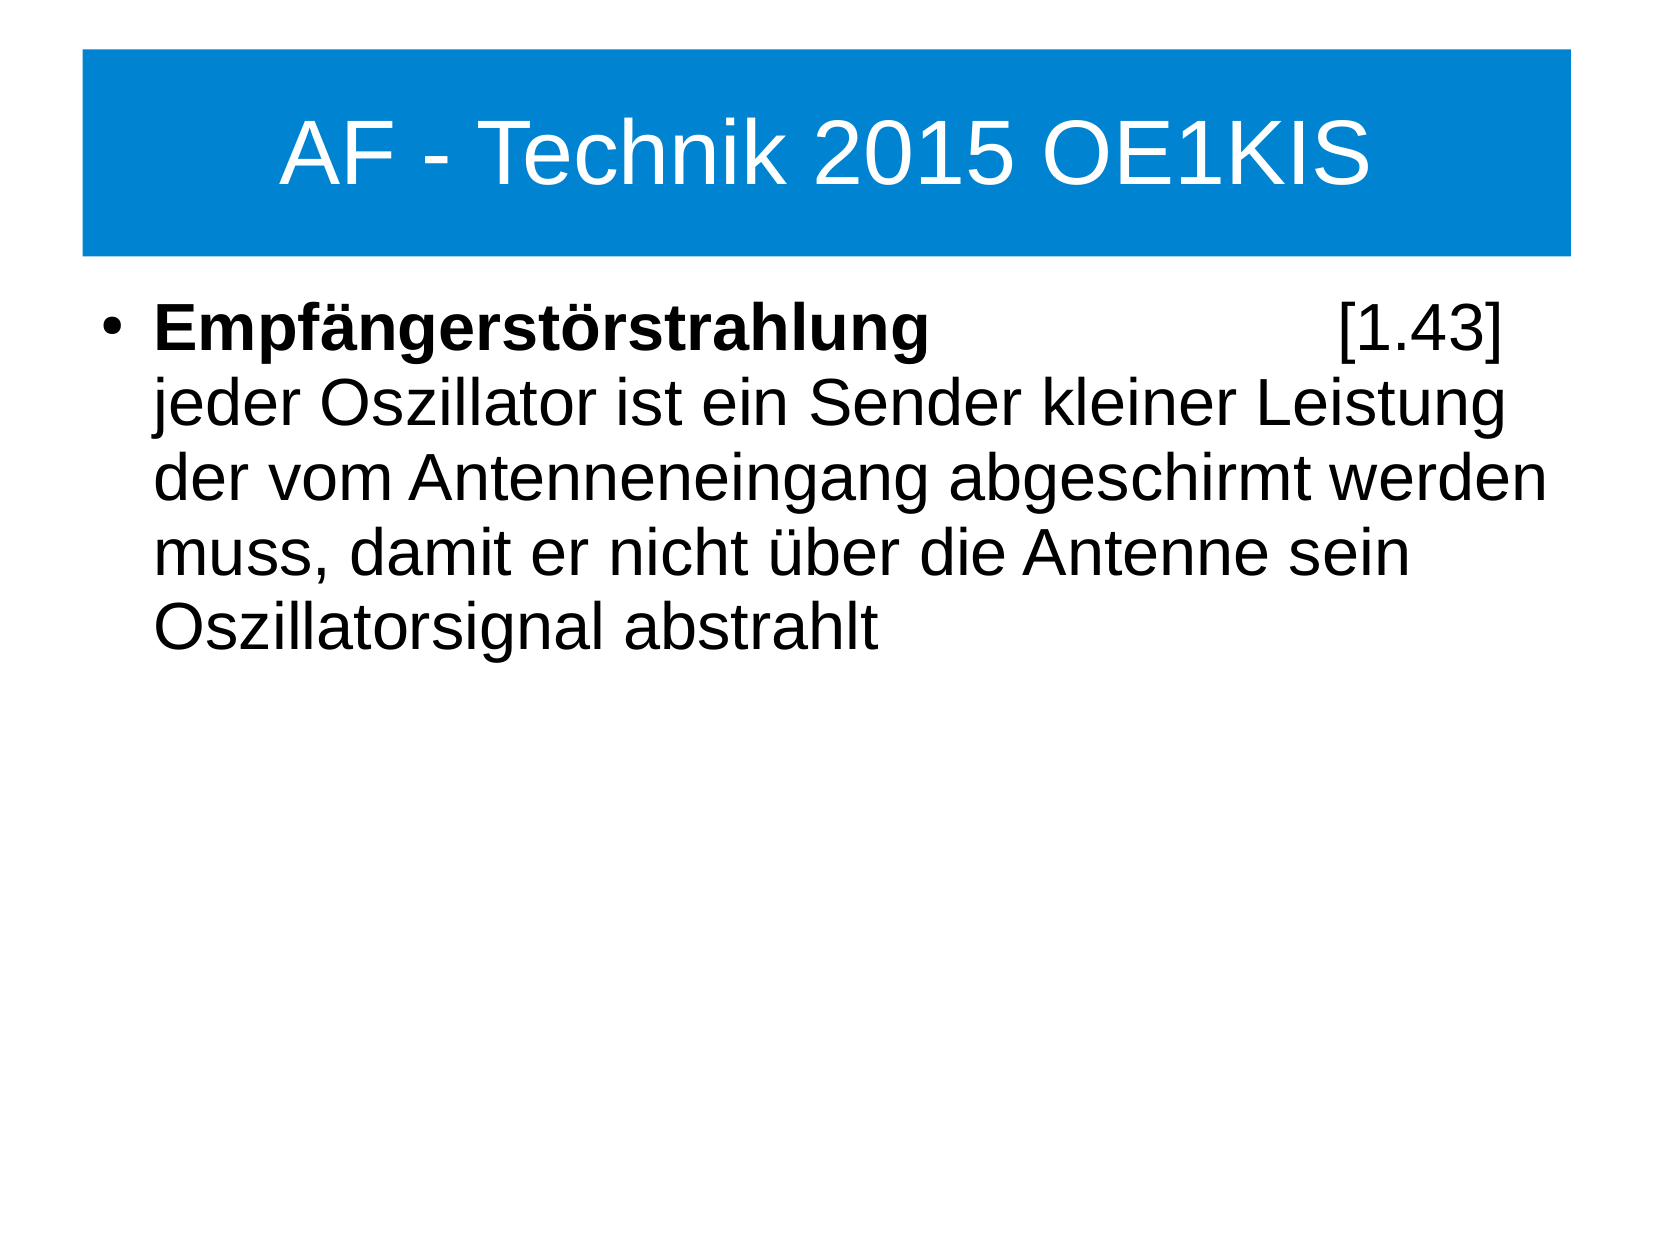

# AF - Technik 2015 OE1KIS
Empfängerstörstrahlung [1.43]
jeder Oszillator ist ein Sender kleiner Leistung
der vom Antenneneingang abgeschirmt werden muss, damit er nicht über die Antenne sein Oszillatorsignal abstrahlt